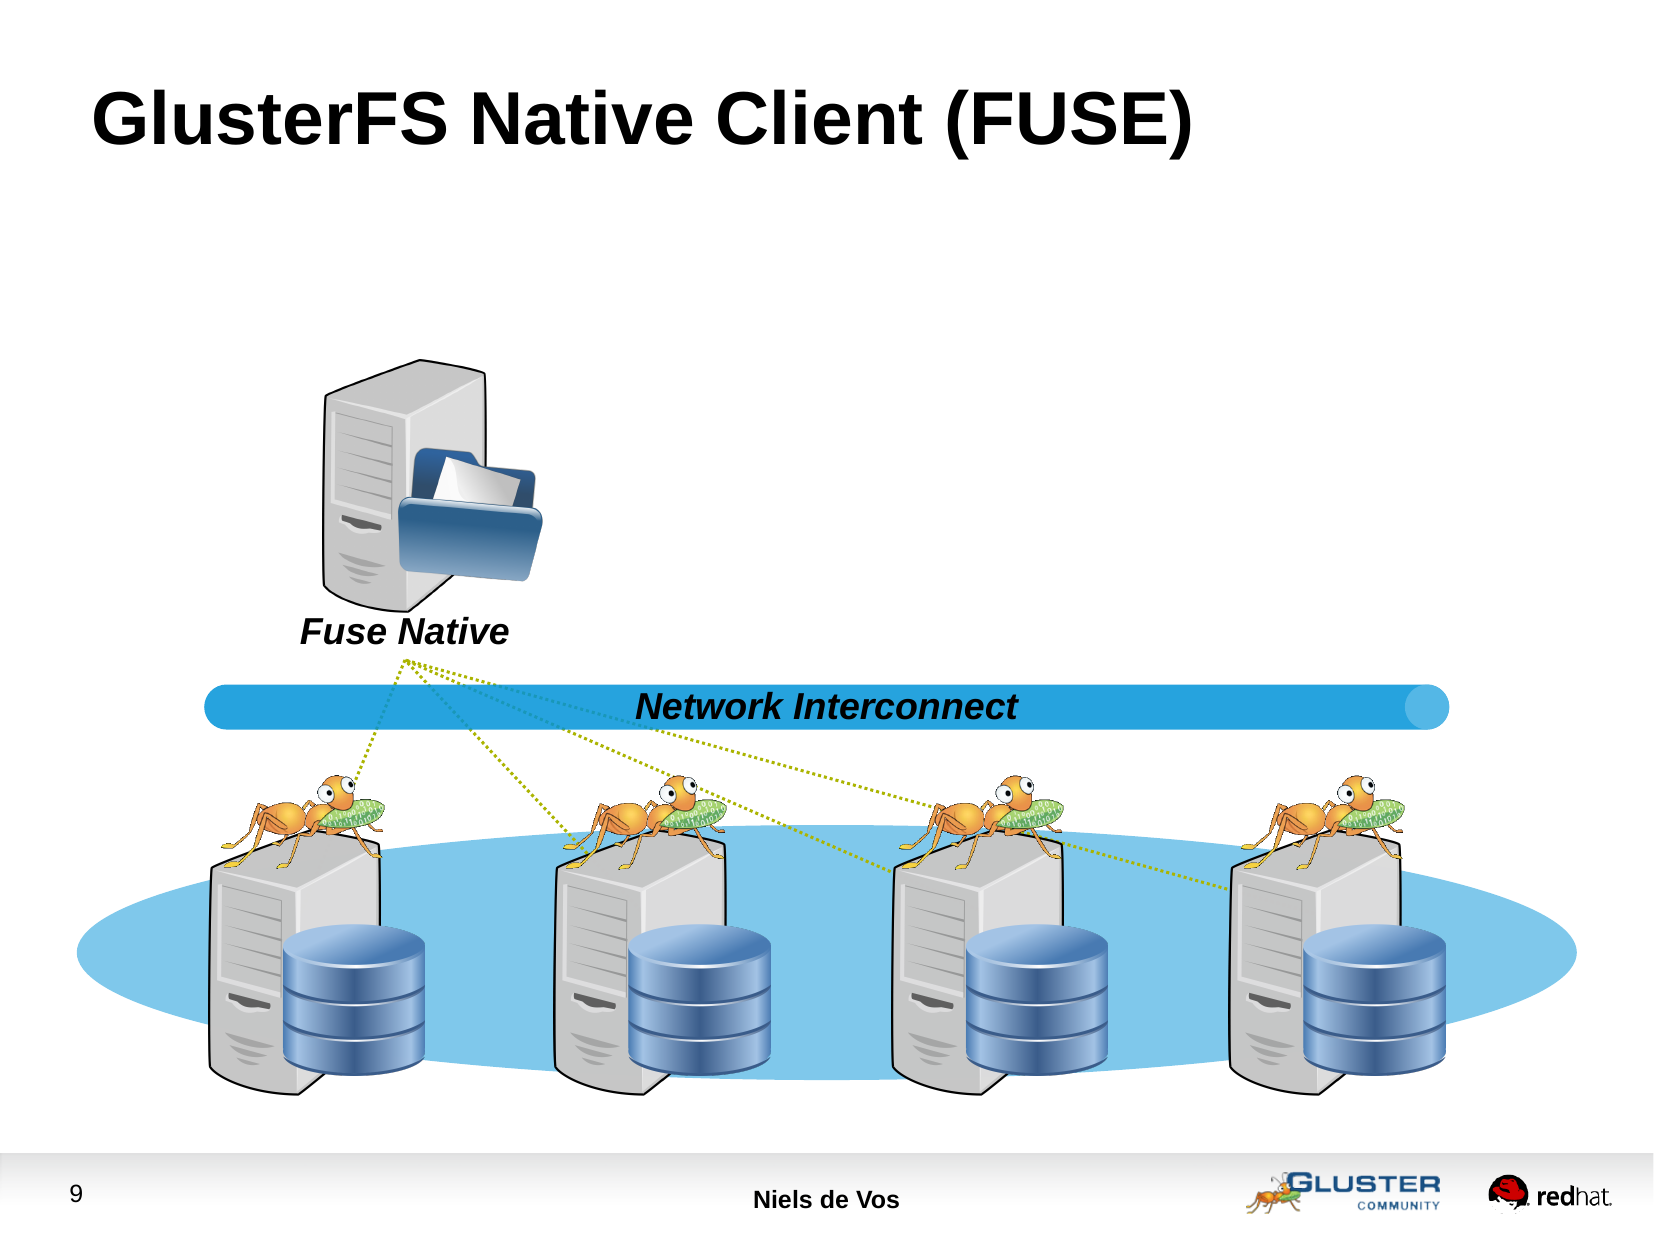

# GlusterFS Native Client (FUSE)
Fuse Native
Network Interconnect